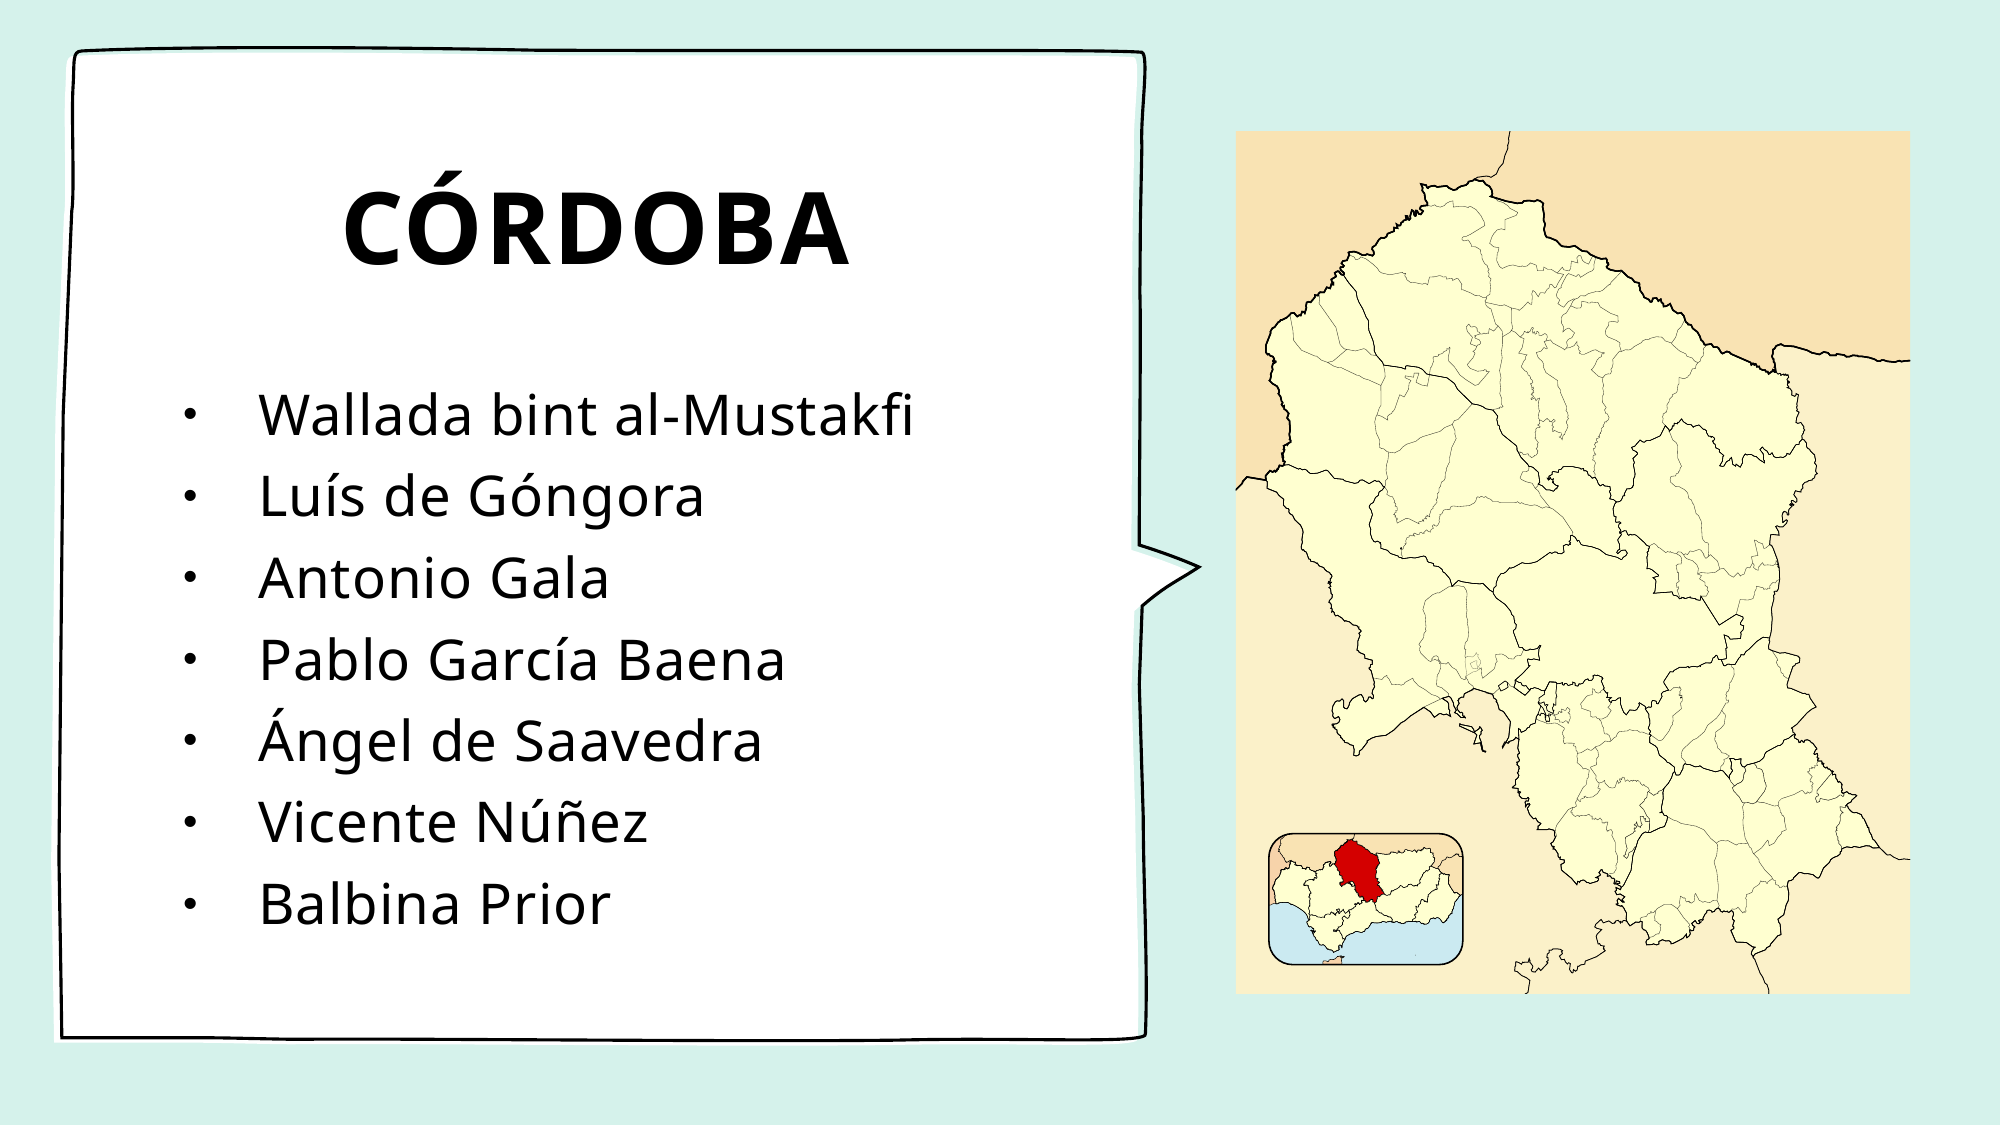

# CÓRDOBA
Wallada bint al-Mustakfi
Luís de Góngora
Antonio Gala
Pablo García Baena
Ángel de Saavedra
Vicente Núñez
Balbina Prior